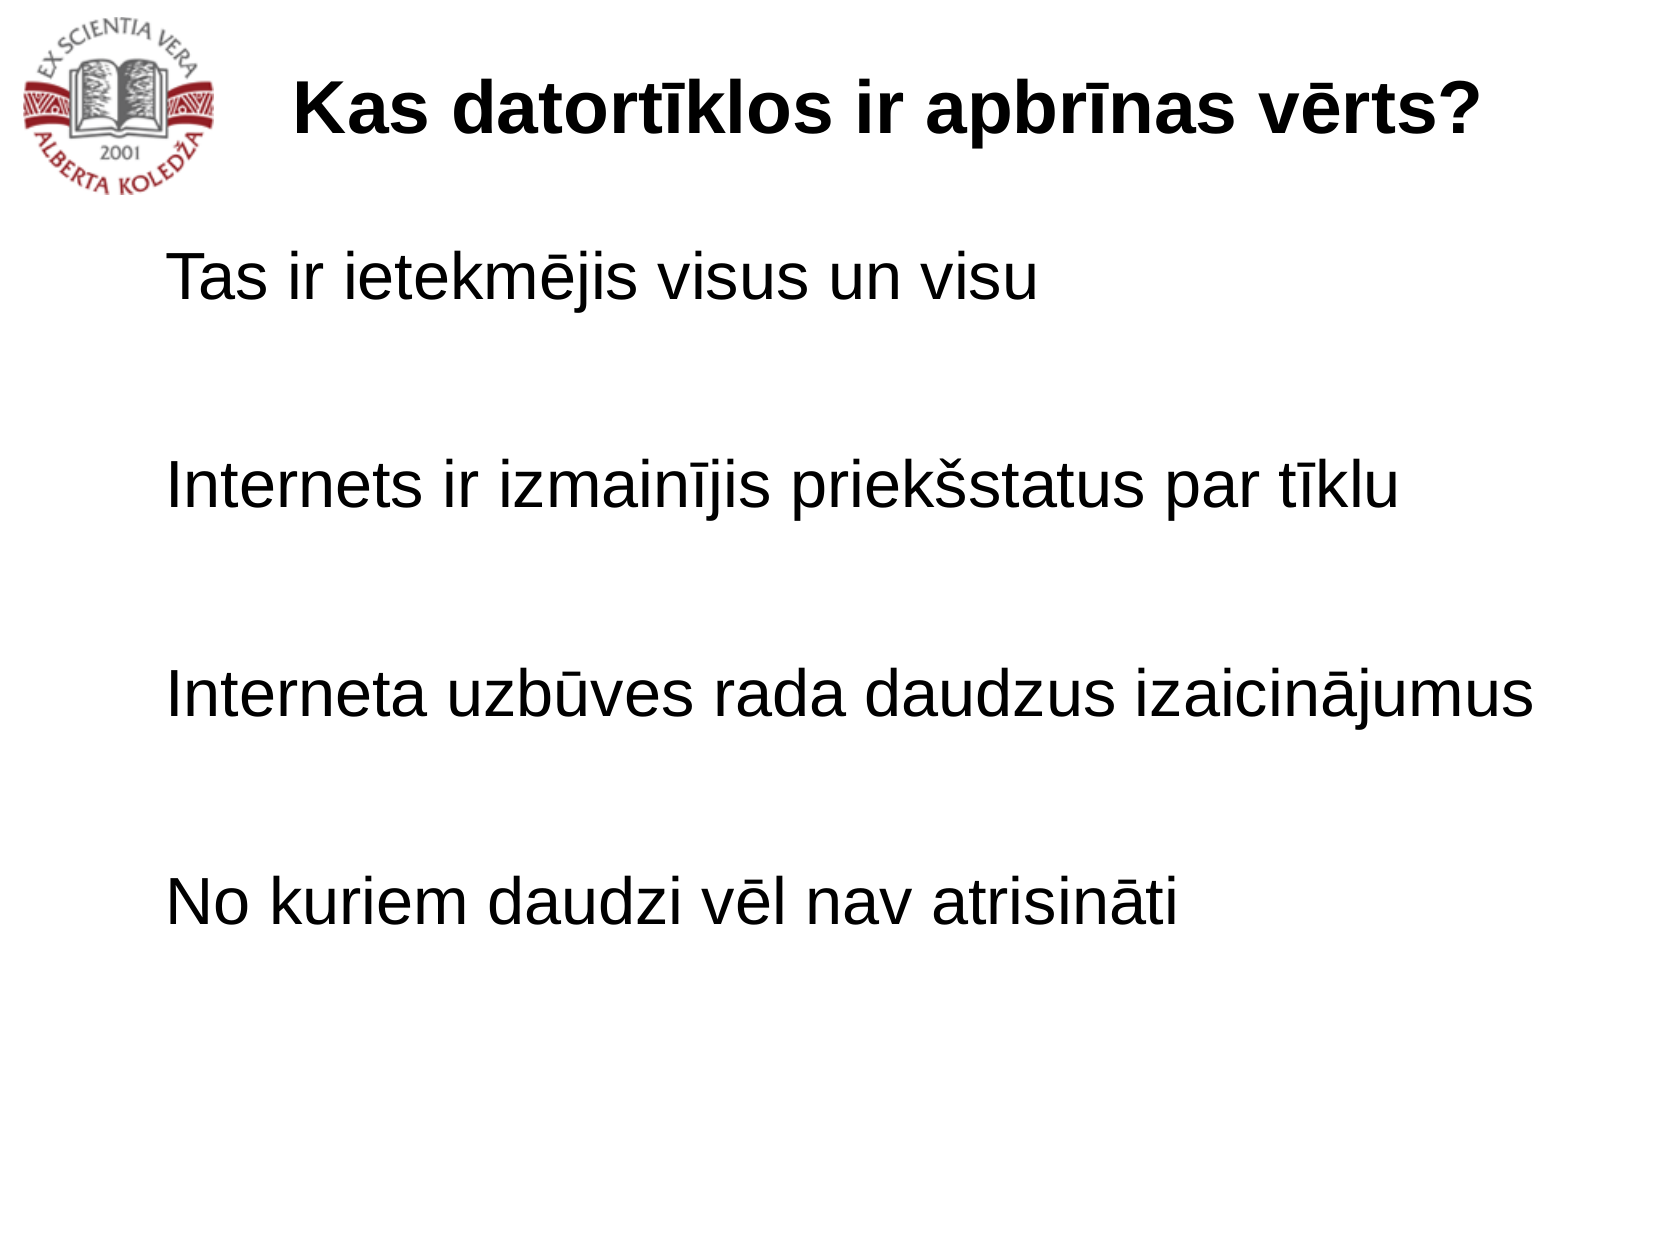

# Kas datortīklos ir apbrīnas vērts?
Tas ir ietekmējis visus un visu
Internets ir izmainījis priekšstatus par tīklu
Interneta uzbūves rada daudzus izaicinājumus
No kuriem daudzi vēl nav atrisināti